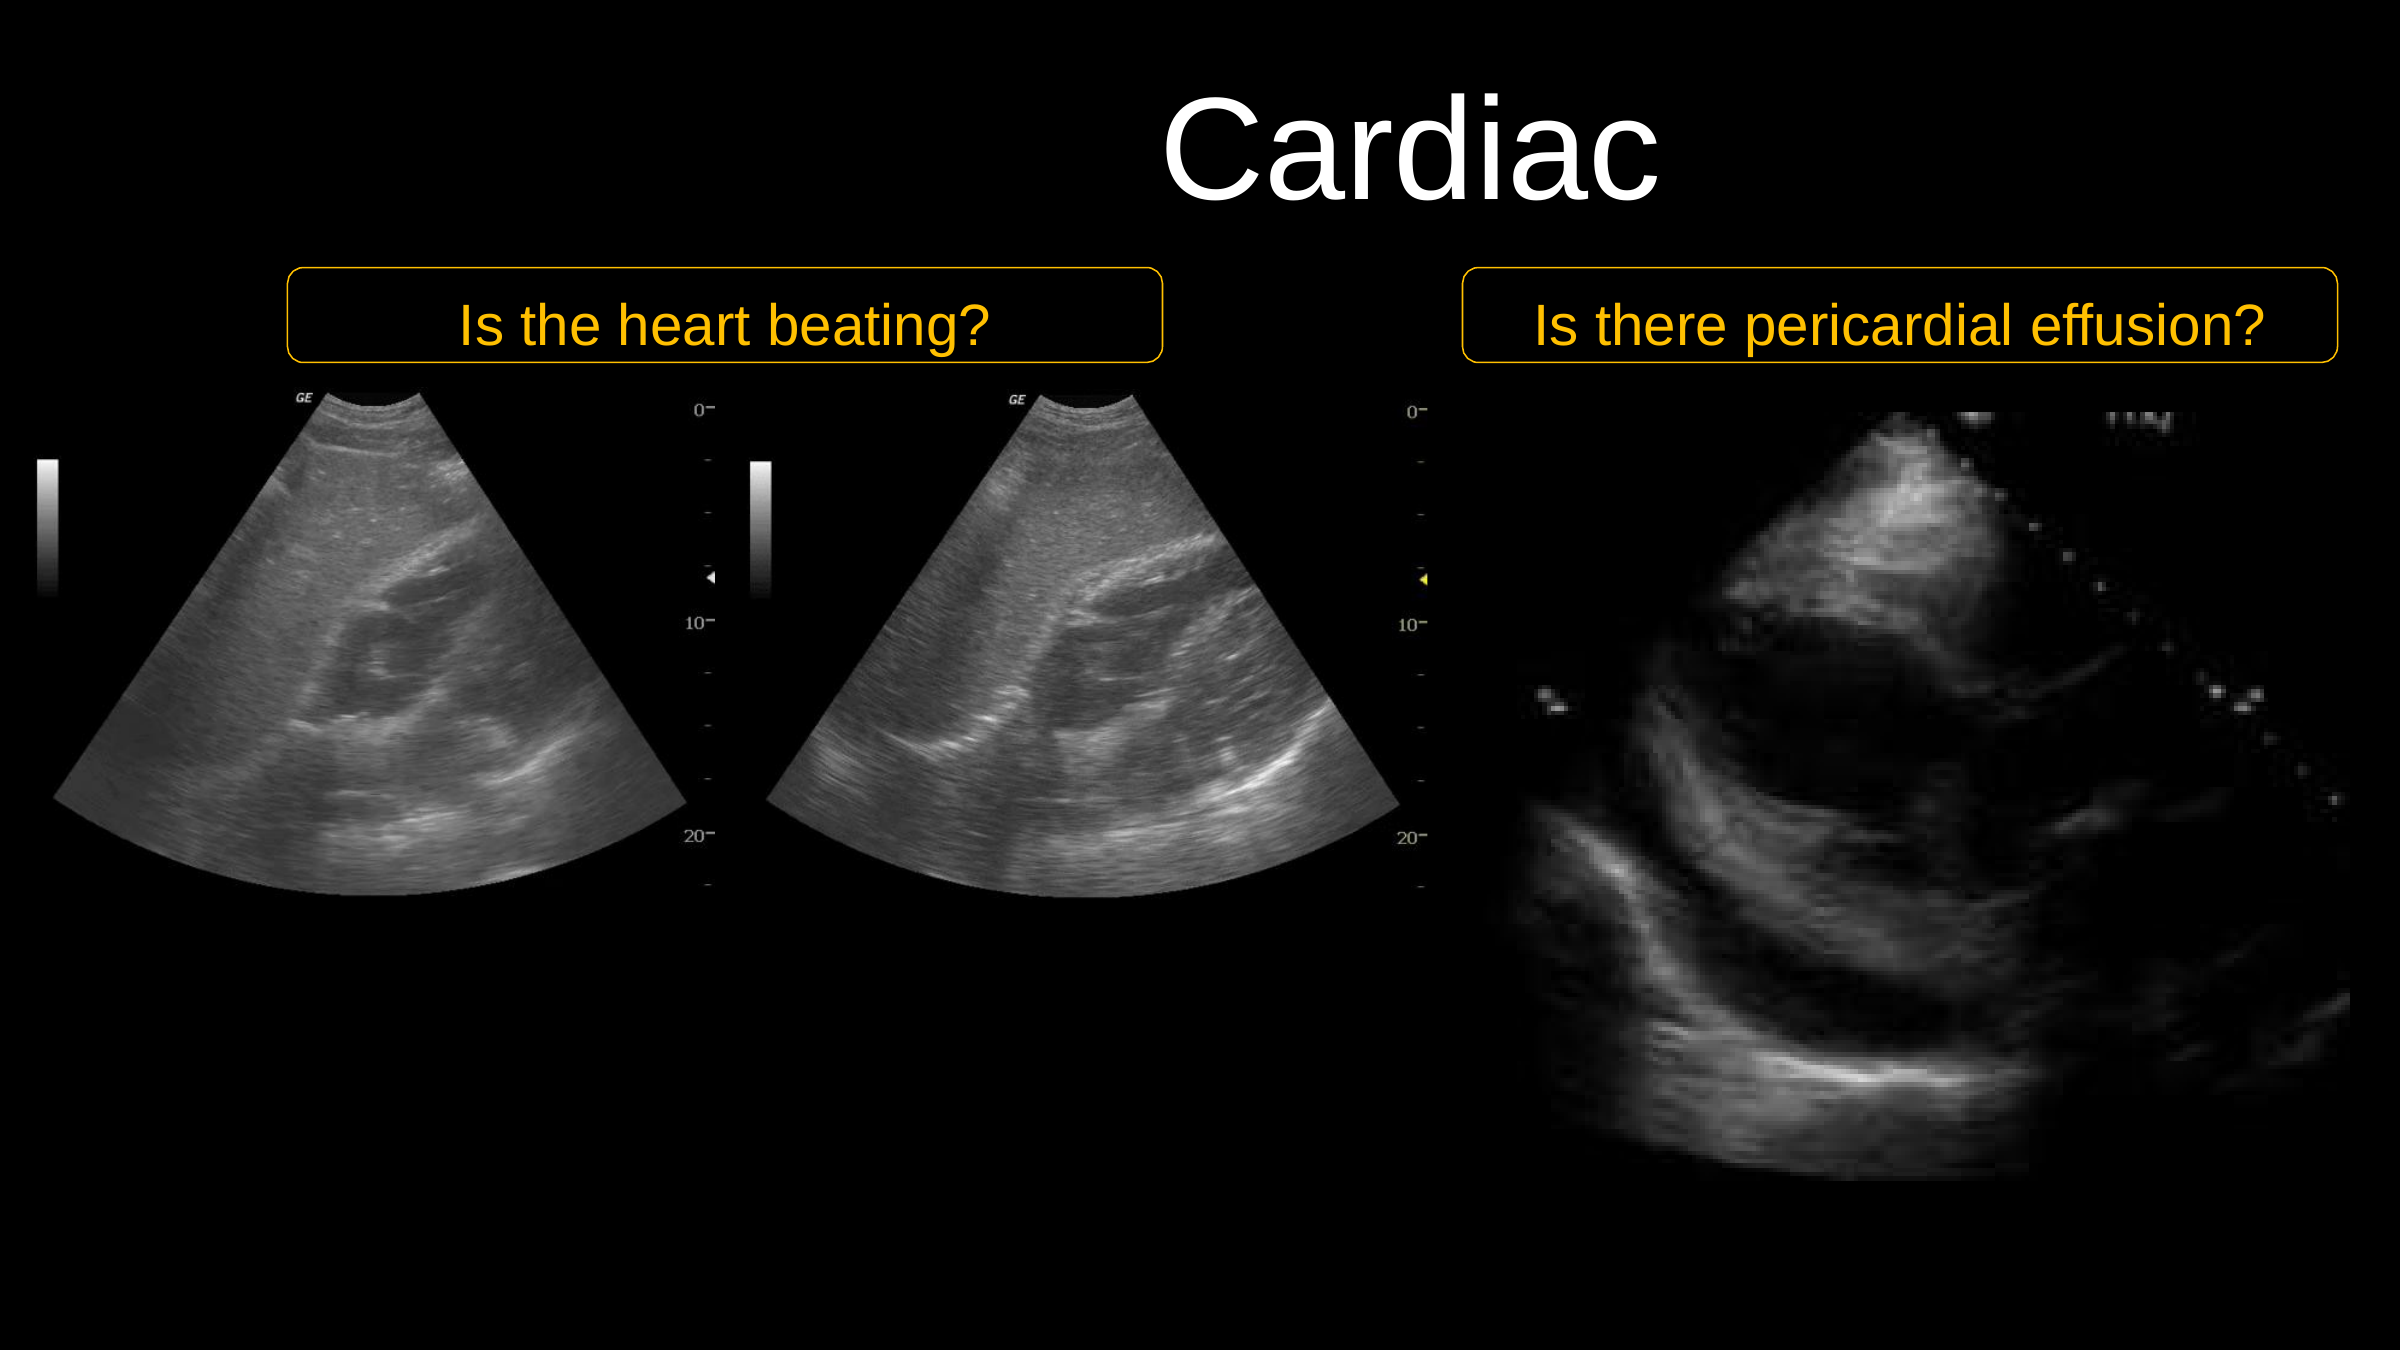

# Cardiac
Is the heart beating?
Is there pericardial effusion?